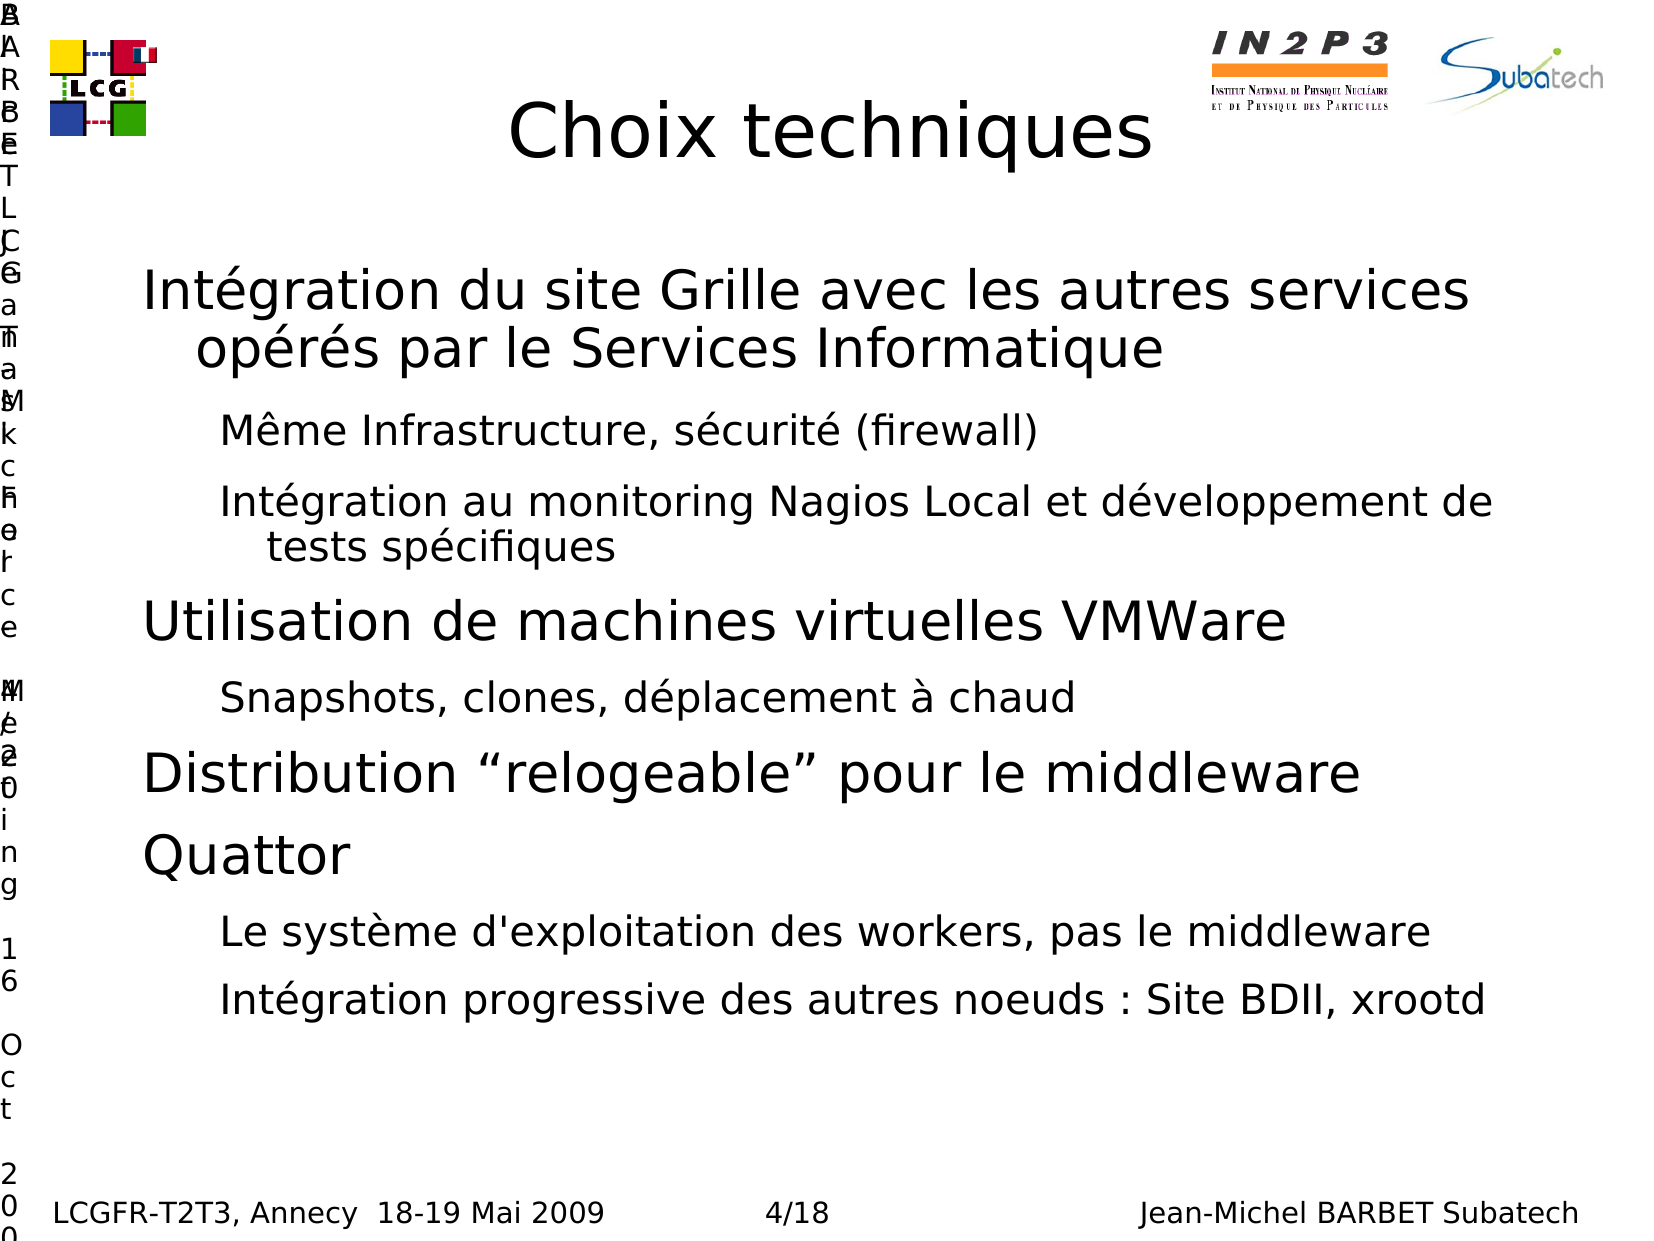

# Choix techniques
Intégration du site Grille avec les autres services opérés par le Services Informatique
Même Infrastructure, sécurité (firewall)‏
Intégration au monitoring Nagios Local et développement de tests spécifiques
Utilisation de machines virtuelles VMWare
Snapshots, clones, déplacement à chaud
Distribution “relogeable” pour le middleware
Quattor
Le système d'exploitation des workers, pas le middleware
Intégration progressive des autres noeuds : Site BDII, xrootd